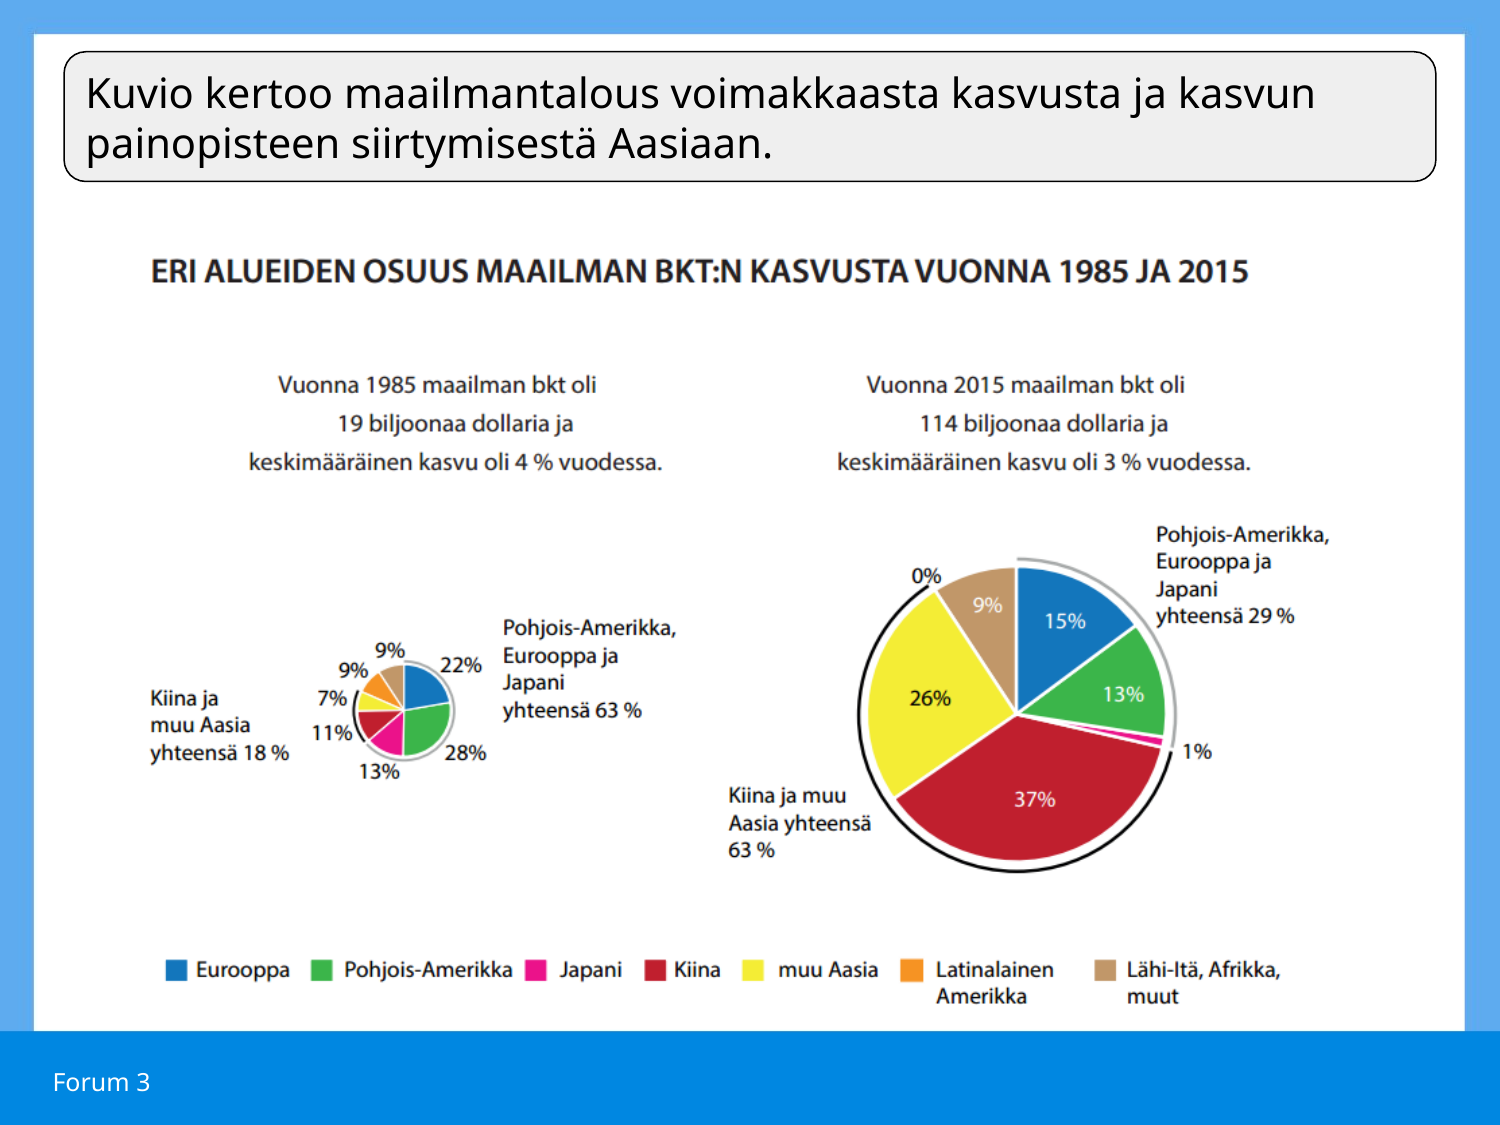

Kuvio kertoo maailmantalous voimakkaasta kasvusta ja kasvun painopisteen siirtymisestä Aasiaan.